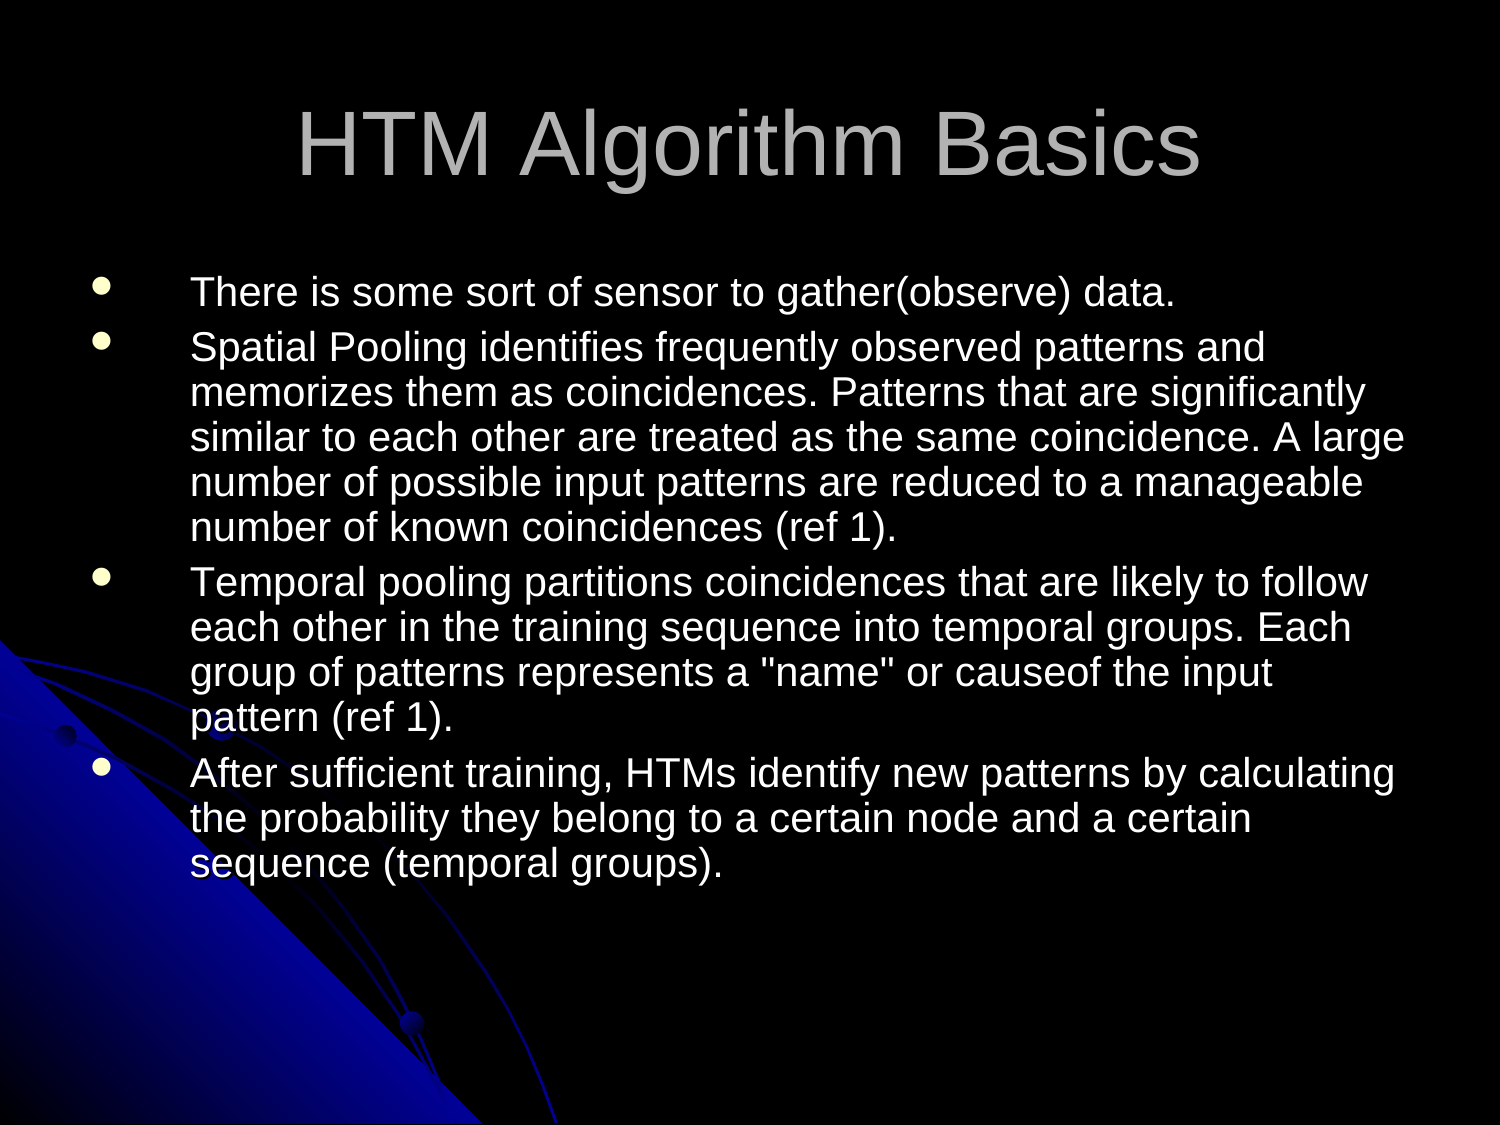

# HTM Algorithm Basics
There is some sort of sensor to gather(observe) data.
Spatial Pooling identifies frequently observed patterns and memorizes them as coincidences. Patterns that are significantly similar to each other are treated as the same coincidence. A large number of possible input patterns are reduced to a manageable number of known coincidences (ref 1).
Temporal pooling partitions coincidences that are likely to follow each other in the training sequence into temporal groups. Each group of patterns represents a "name" or causeof the input pattern (ref 1).
After sufficient training, HTMs identify new patterns by calculating the probability they belong to a certain node and a certain sequence (temporal groups).